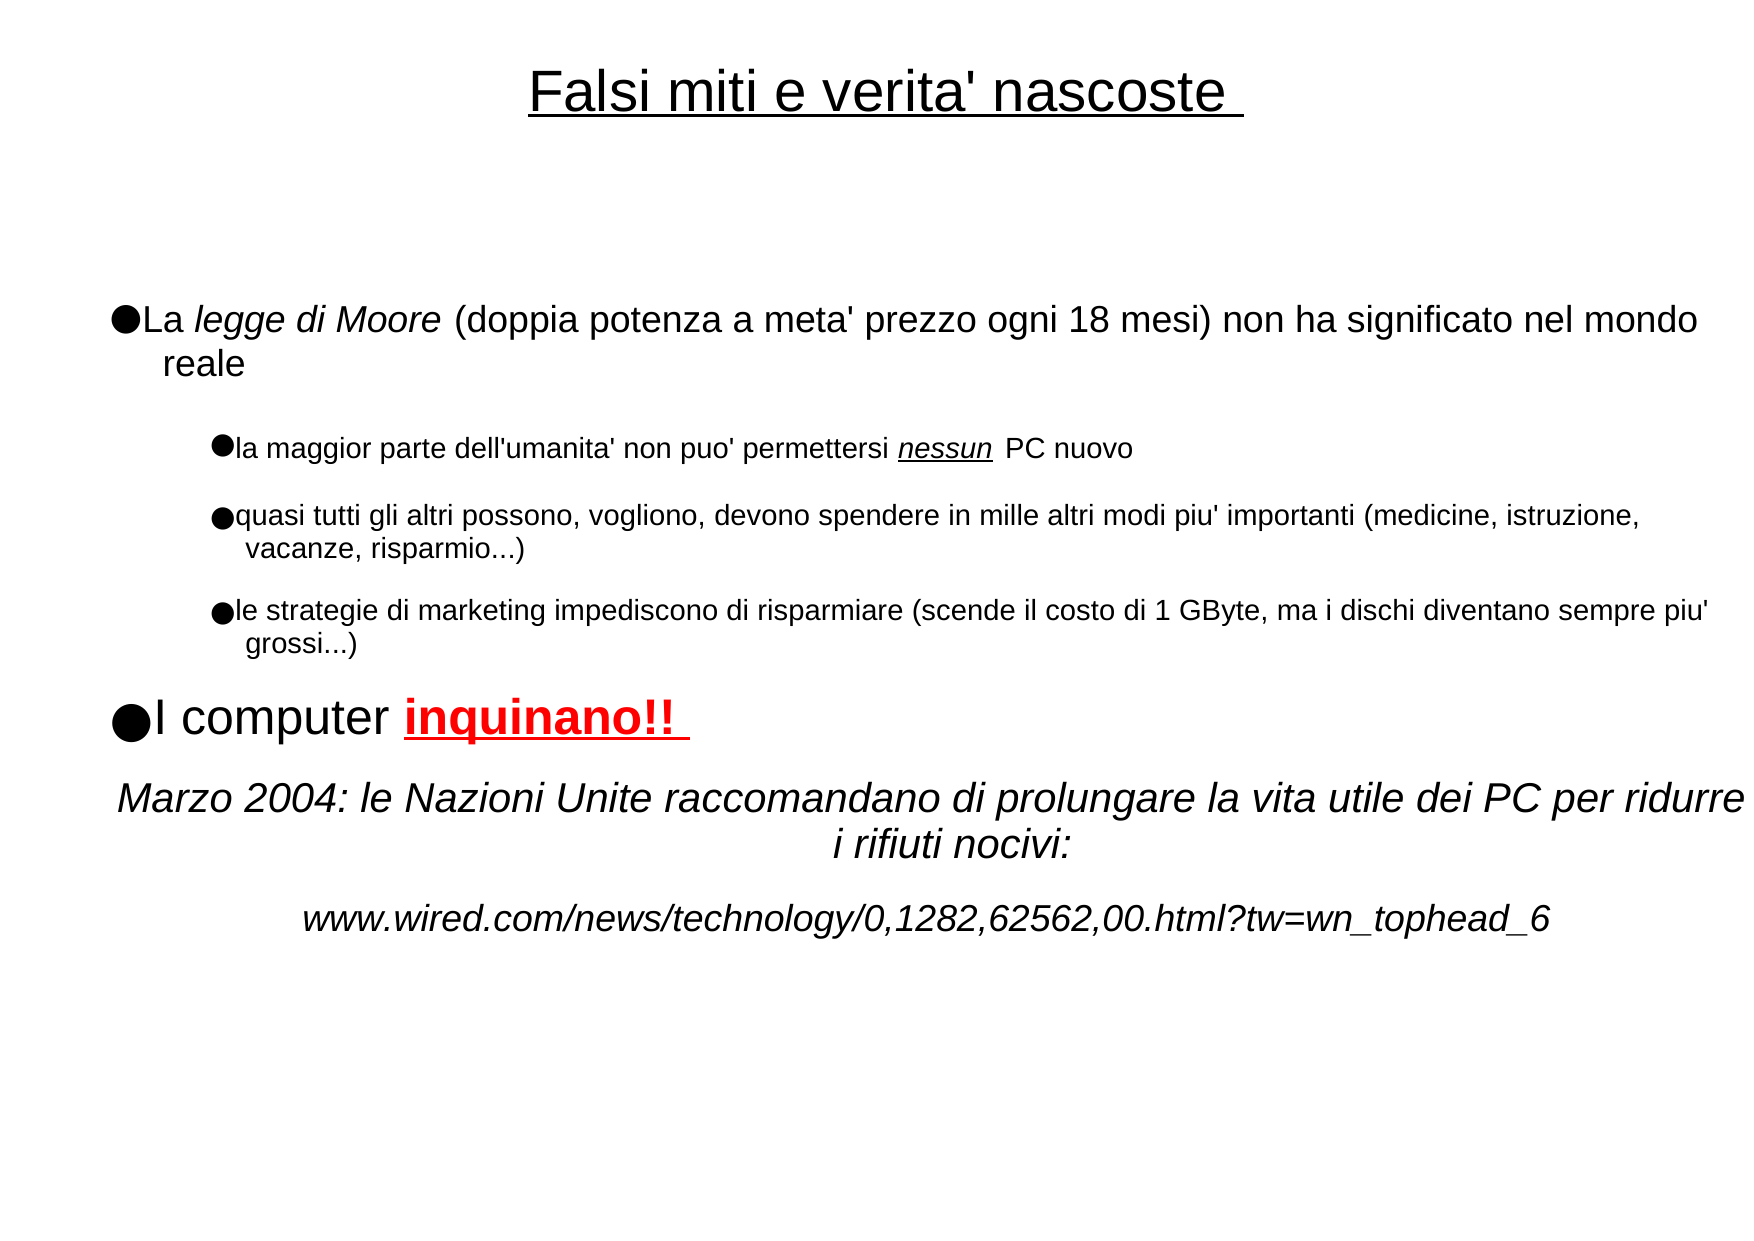

Falsi miti e verita' nascoste
La legge di Moore (doppia potenza a meta' prezzo ogni 18 mesi) non ha significato nel mondo reale
la maggior parte dell'umanita' non puo' permettersi nessun PC nuovo
quasi tutti gli altri possono, vogliono, devono spendere in mille altri modi piu' importanti (medicine, istruzione, vacanze, risparmio...)
le strategie di marketing impediscono di risparmiare (scende il costo di 1 GByte, ma i dischi diventano sempre piu' grossi...)
I computer inquinano!!
Marzo 2004: le Nazioni Unite raccomandano di prolungare la vita utile dei PC per ridurre i rifiuti nocivi:
www.wired.com/news/technology/0,1282,62562,00.html?tw=wn_tophead_6